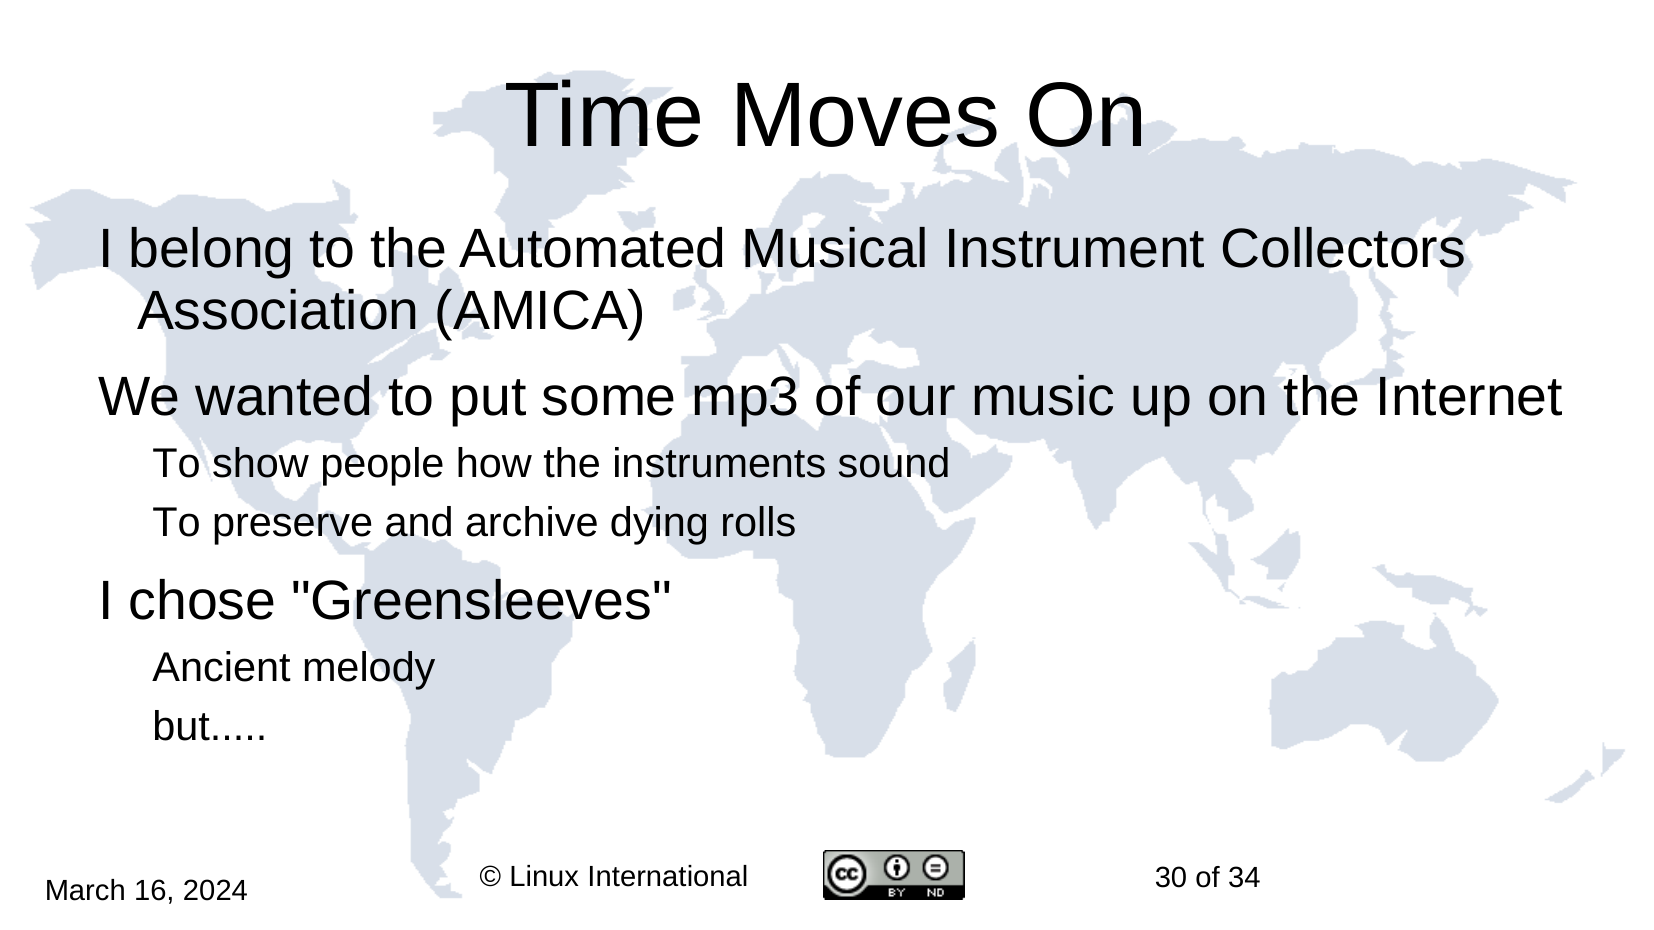

# Time Moves On
I belong to the Automated Musical Instrument Collectors Association (AMICA)
We wanted to put some mp3 of our music up on the Internet
To show people how the instruments sound
To preserve and archive dying rolls
I chose "Greensleeves"
Ancient melody
but.....